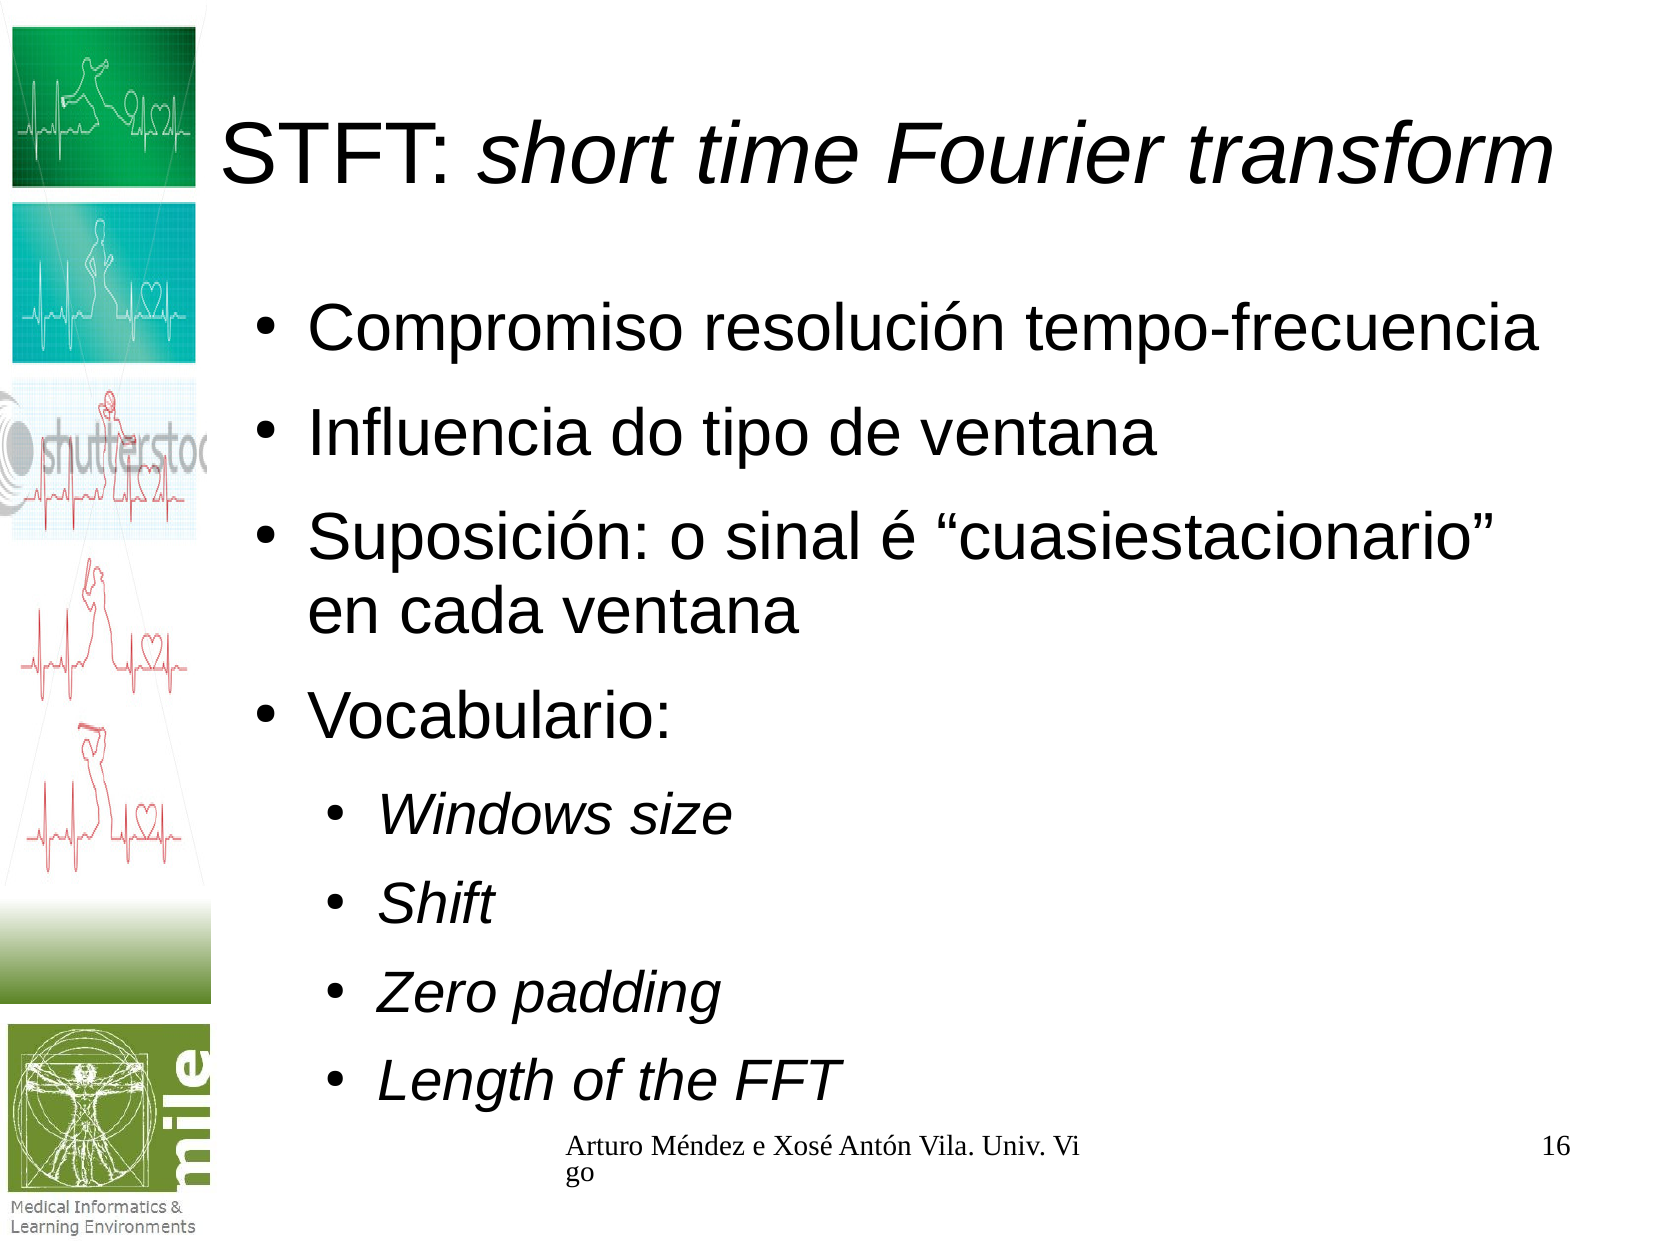

# STFT: short time Fourier transform
Compromiso resolución tempo-frecuencia
Influencia do tipo de ventana
Suposición: o sinal é “cuasiestacionario” en cada ventana
Vocabulario:
Windows size
Shift
Zero padding
Length of the FFT
Arturo Méndez e Xosé Antón Vila. Univ. Vigo
16